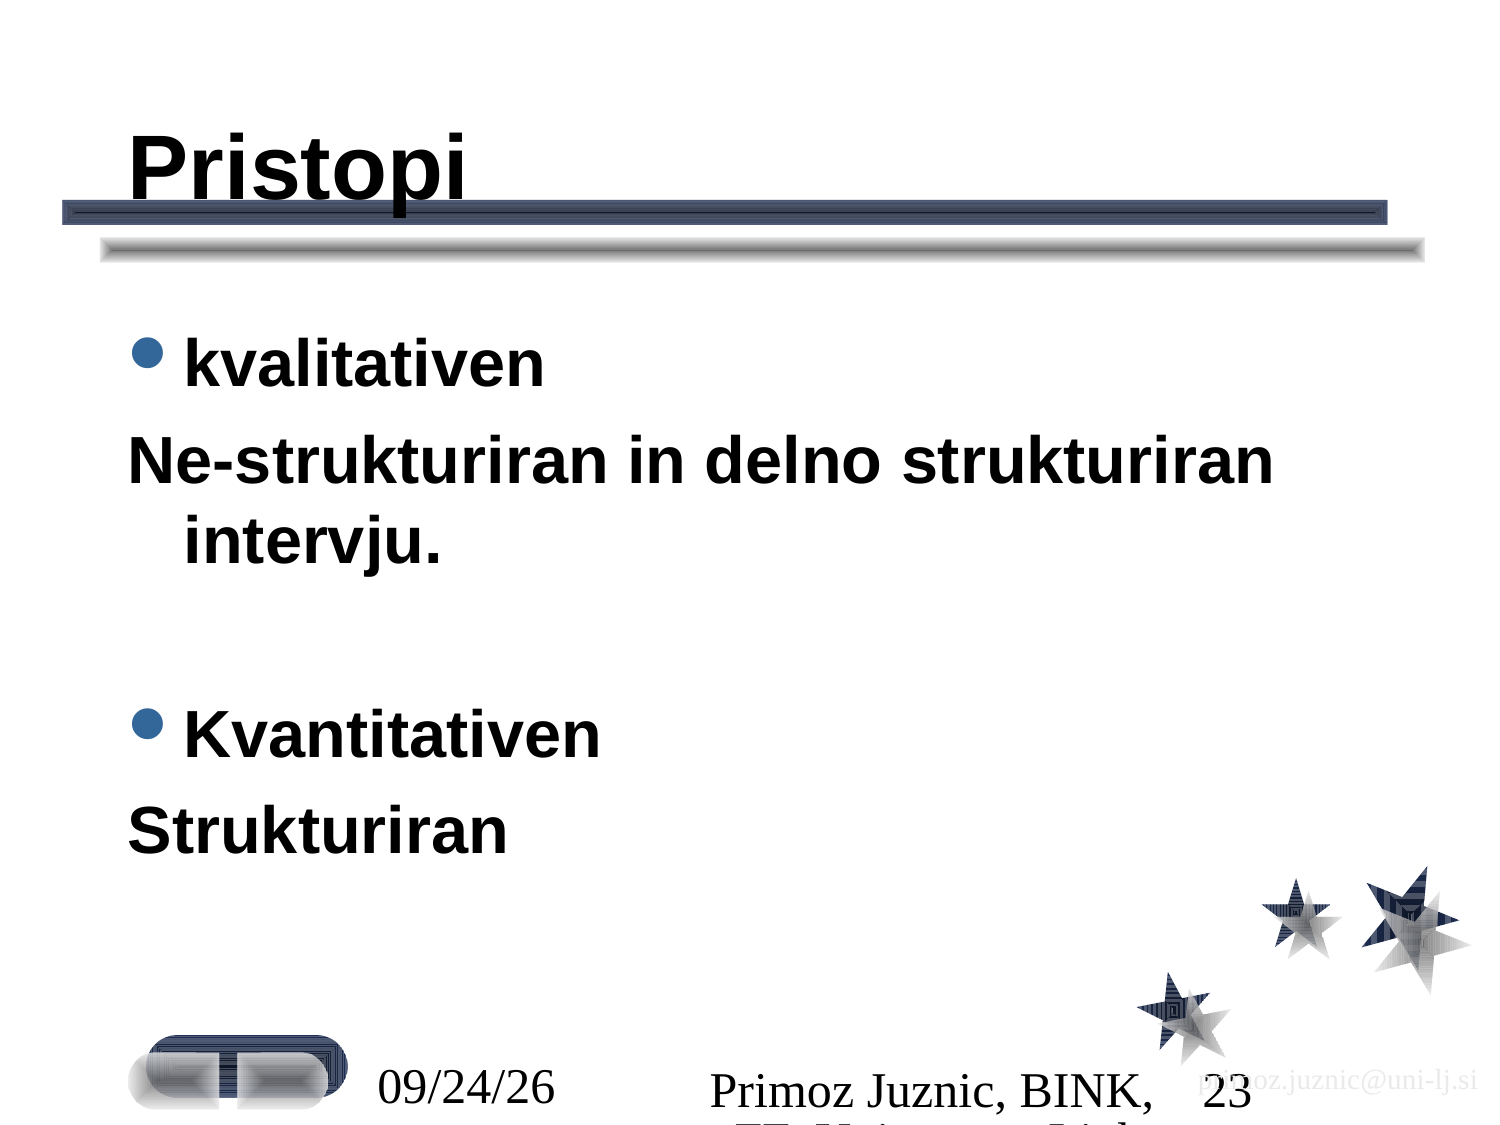

# Pristopi
kvalitativen
Ne-strukturiran in delno strukturiran intervju.
Kvantitativen
Strukturiran
Primoz Juznic, BINK, FF, Univerza v Ljubljani
23